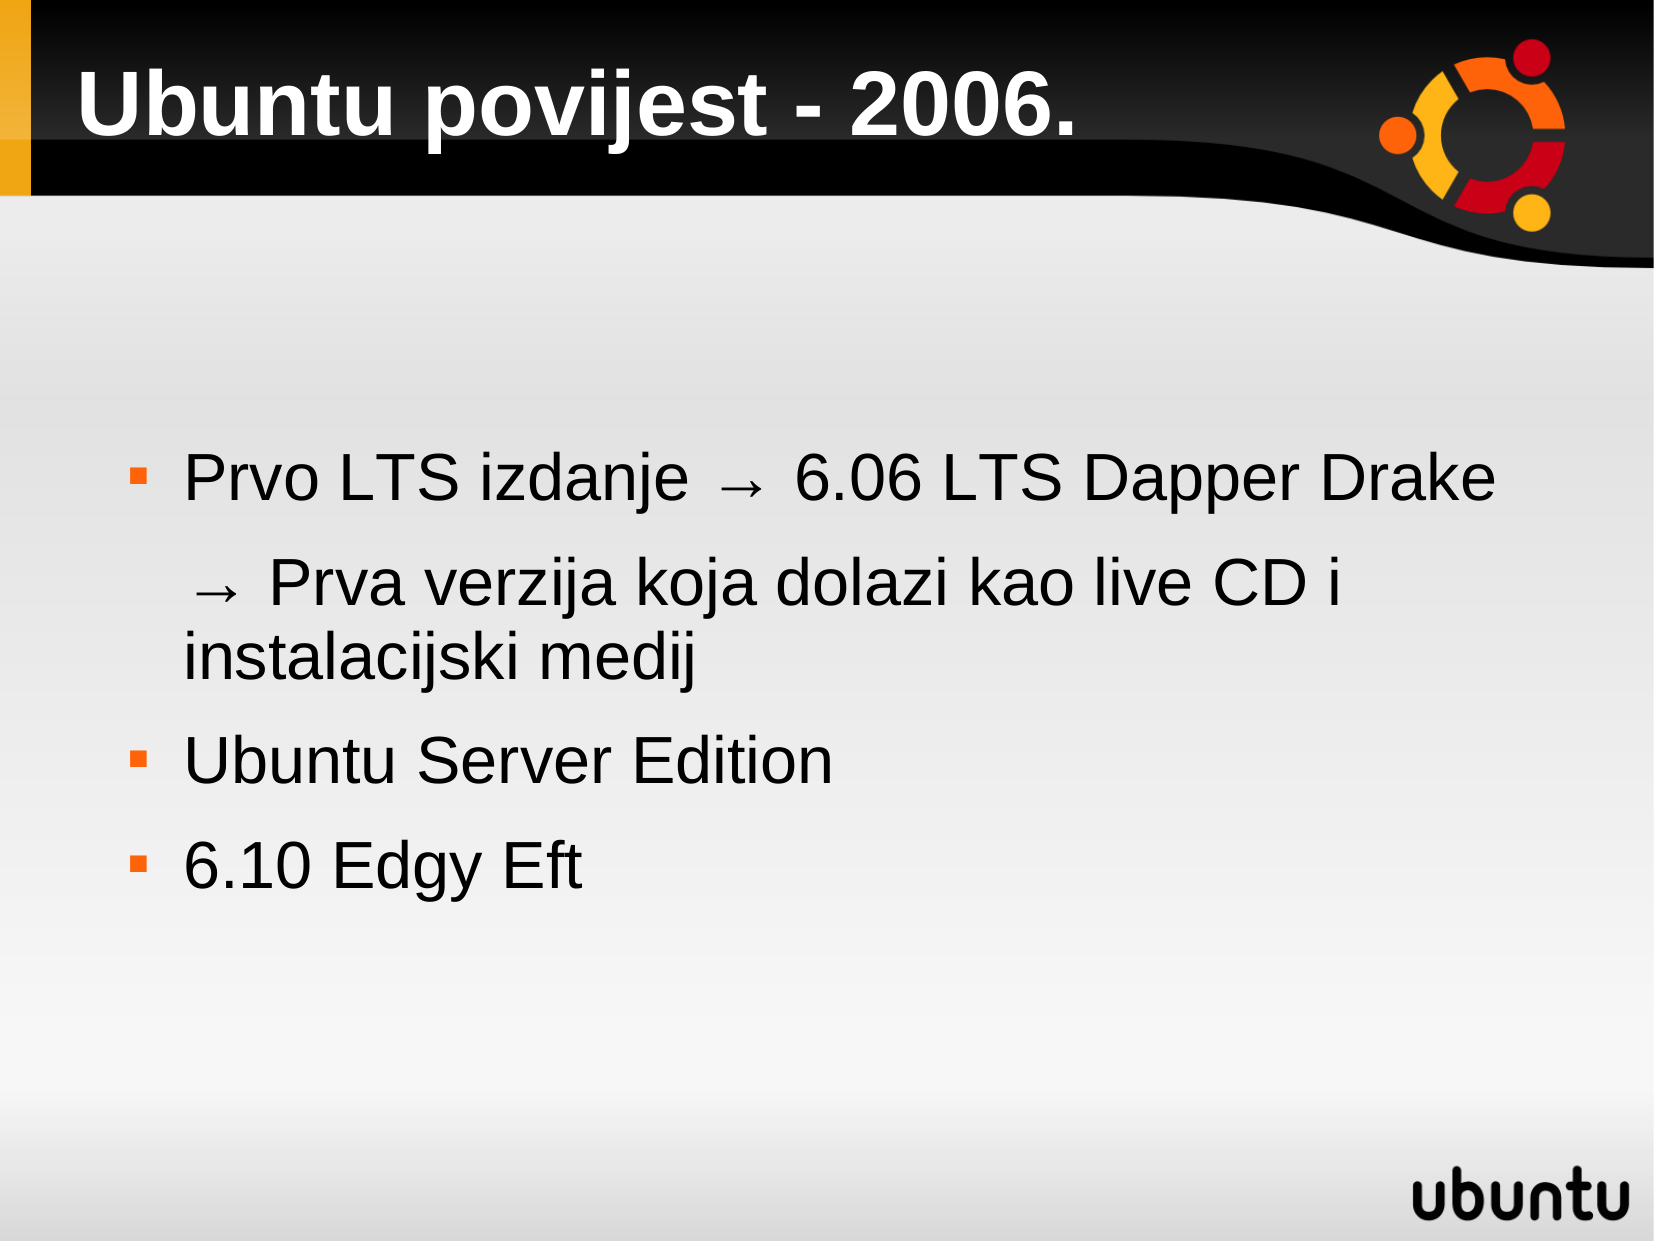

# Ubuntu povijest - 2006.
Prvo LTS izdanje → 6.06 LTS Dapper Drake
→ Prva verzija koja dolazi kao live CD i instalacijski medij
Ubuntu Server Edition
6.10 Edgy Eft